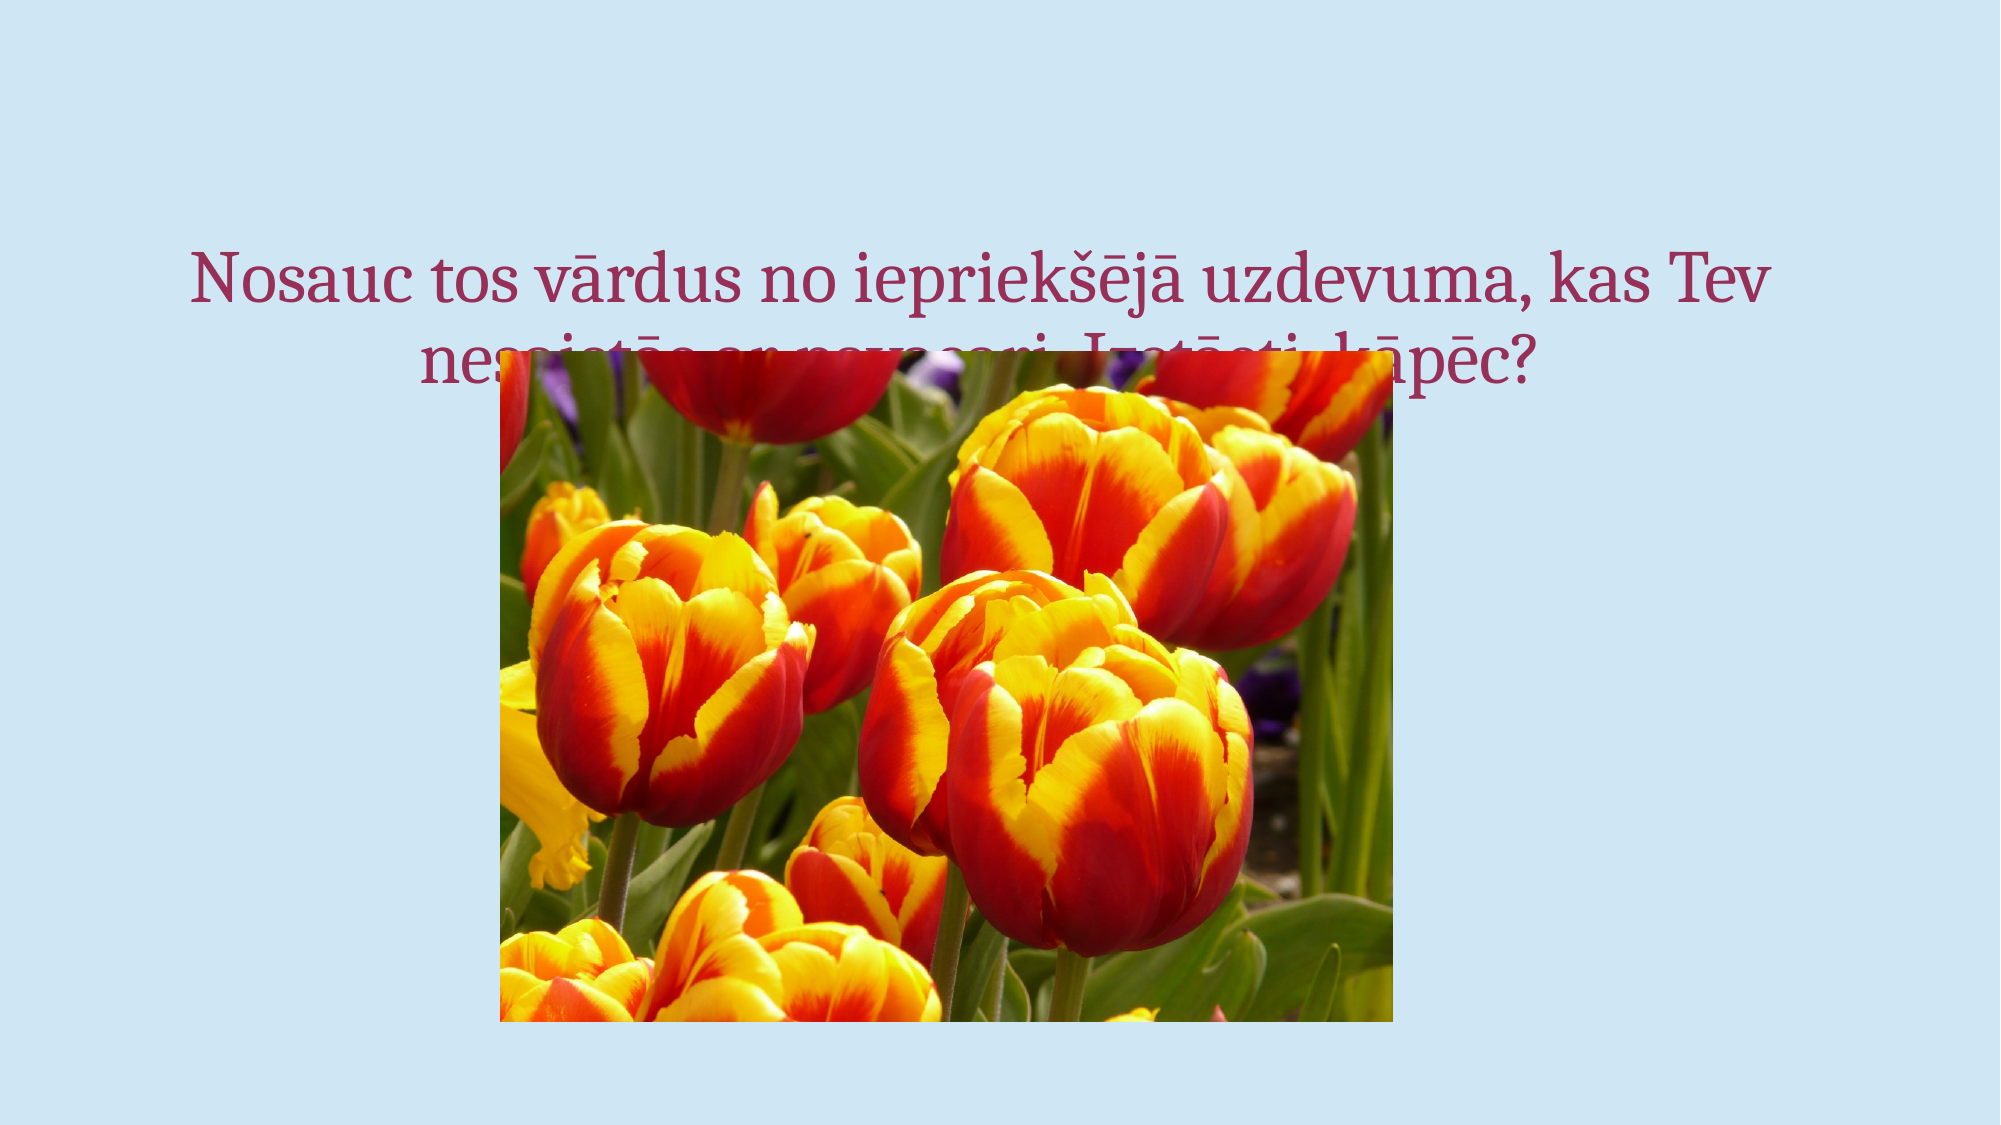

# Nosauc tos vārdus no iepriekšējā uzdevuma, kas Tev nesaistās ar pavasari. Izstāsti, kāpēc?